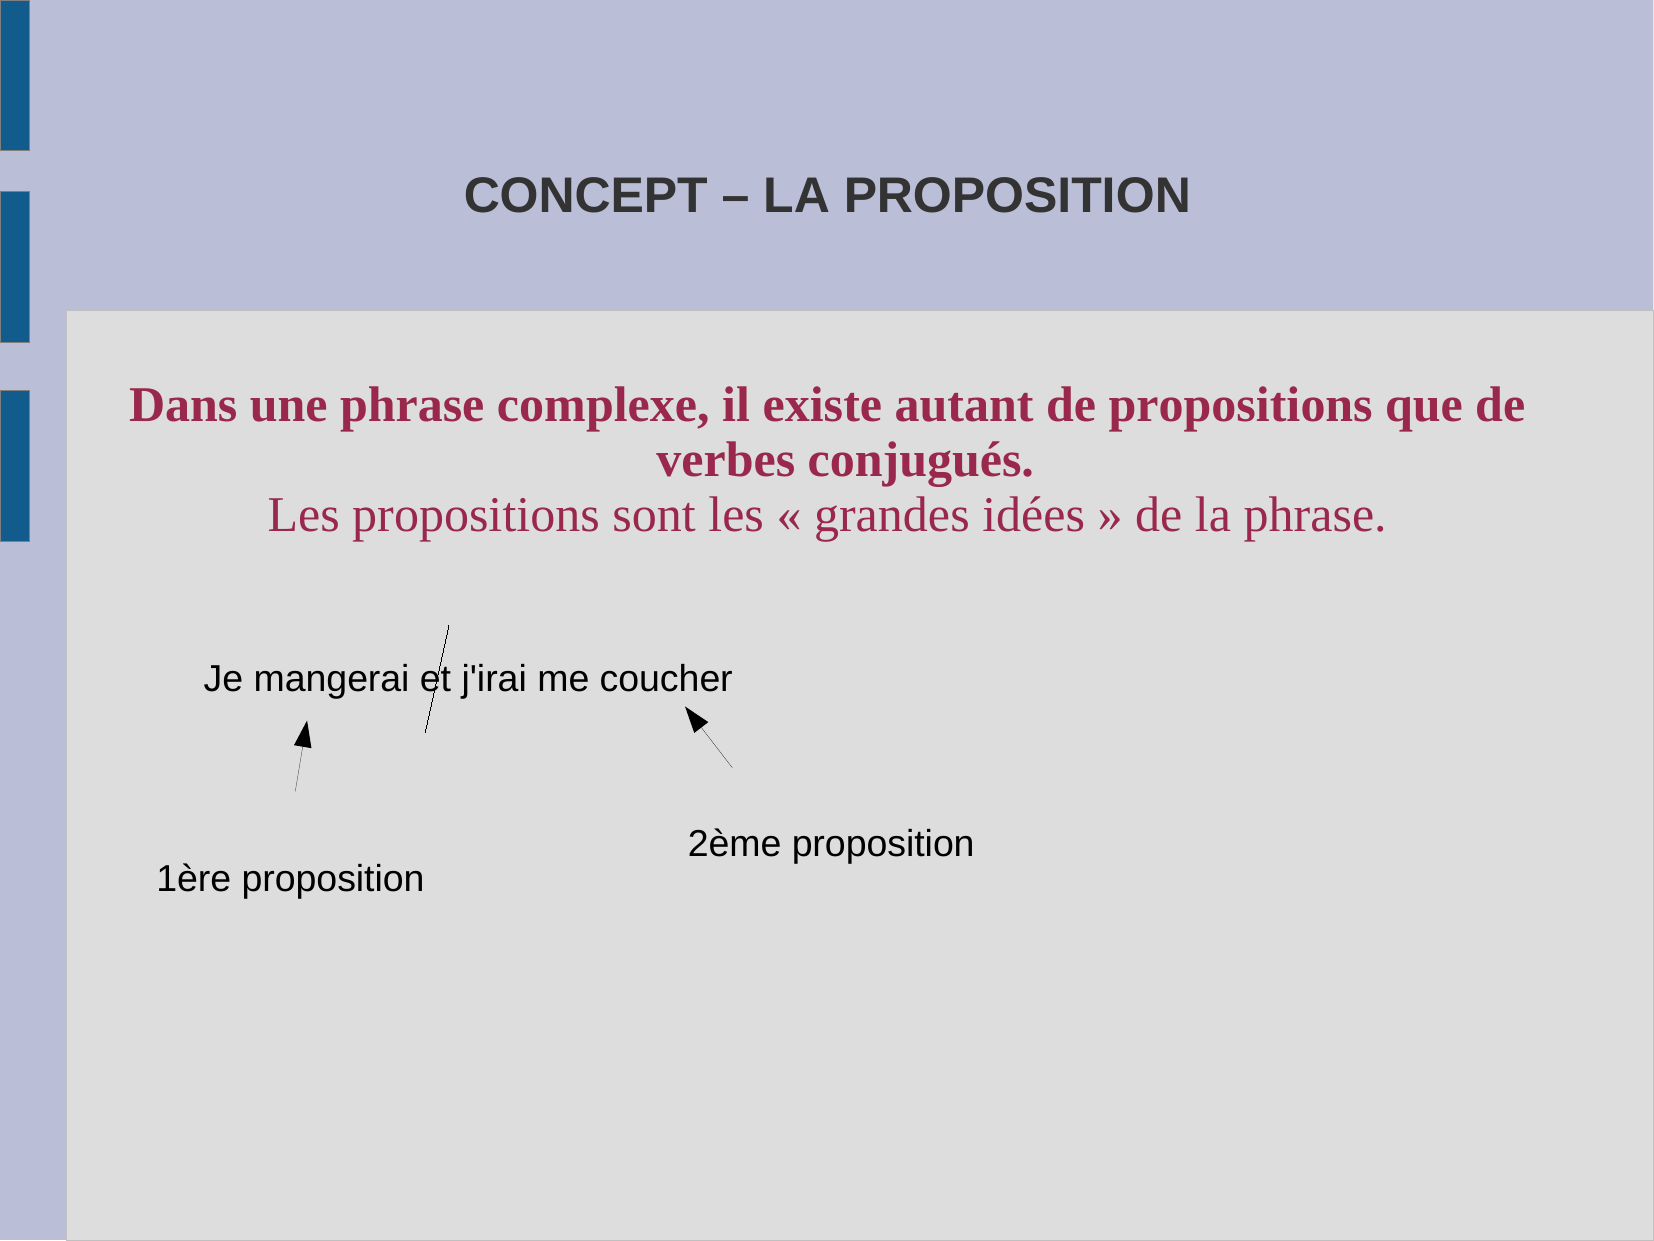

# CONCEPT – LA PROPOSITION
Dans une phrase complexe, il existe autant de propositions que de verbes conjugués.
Les propositions sont les « grandes idées » de la phrase.
Je mangerai et j'irai me coucher
2ème proposition
1ère proposition